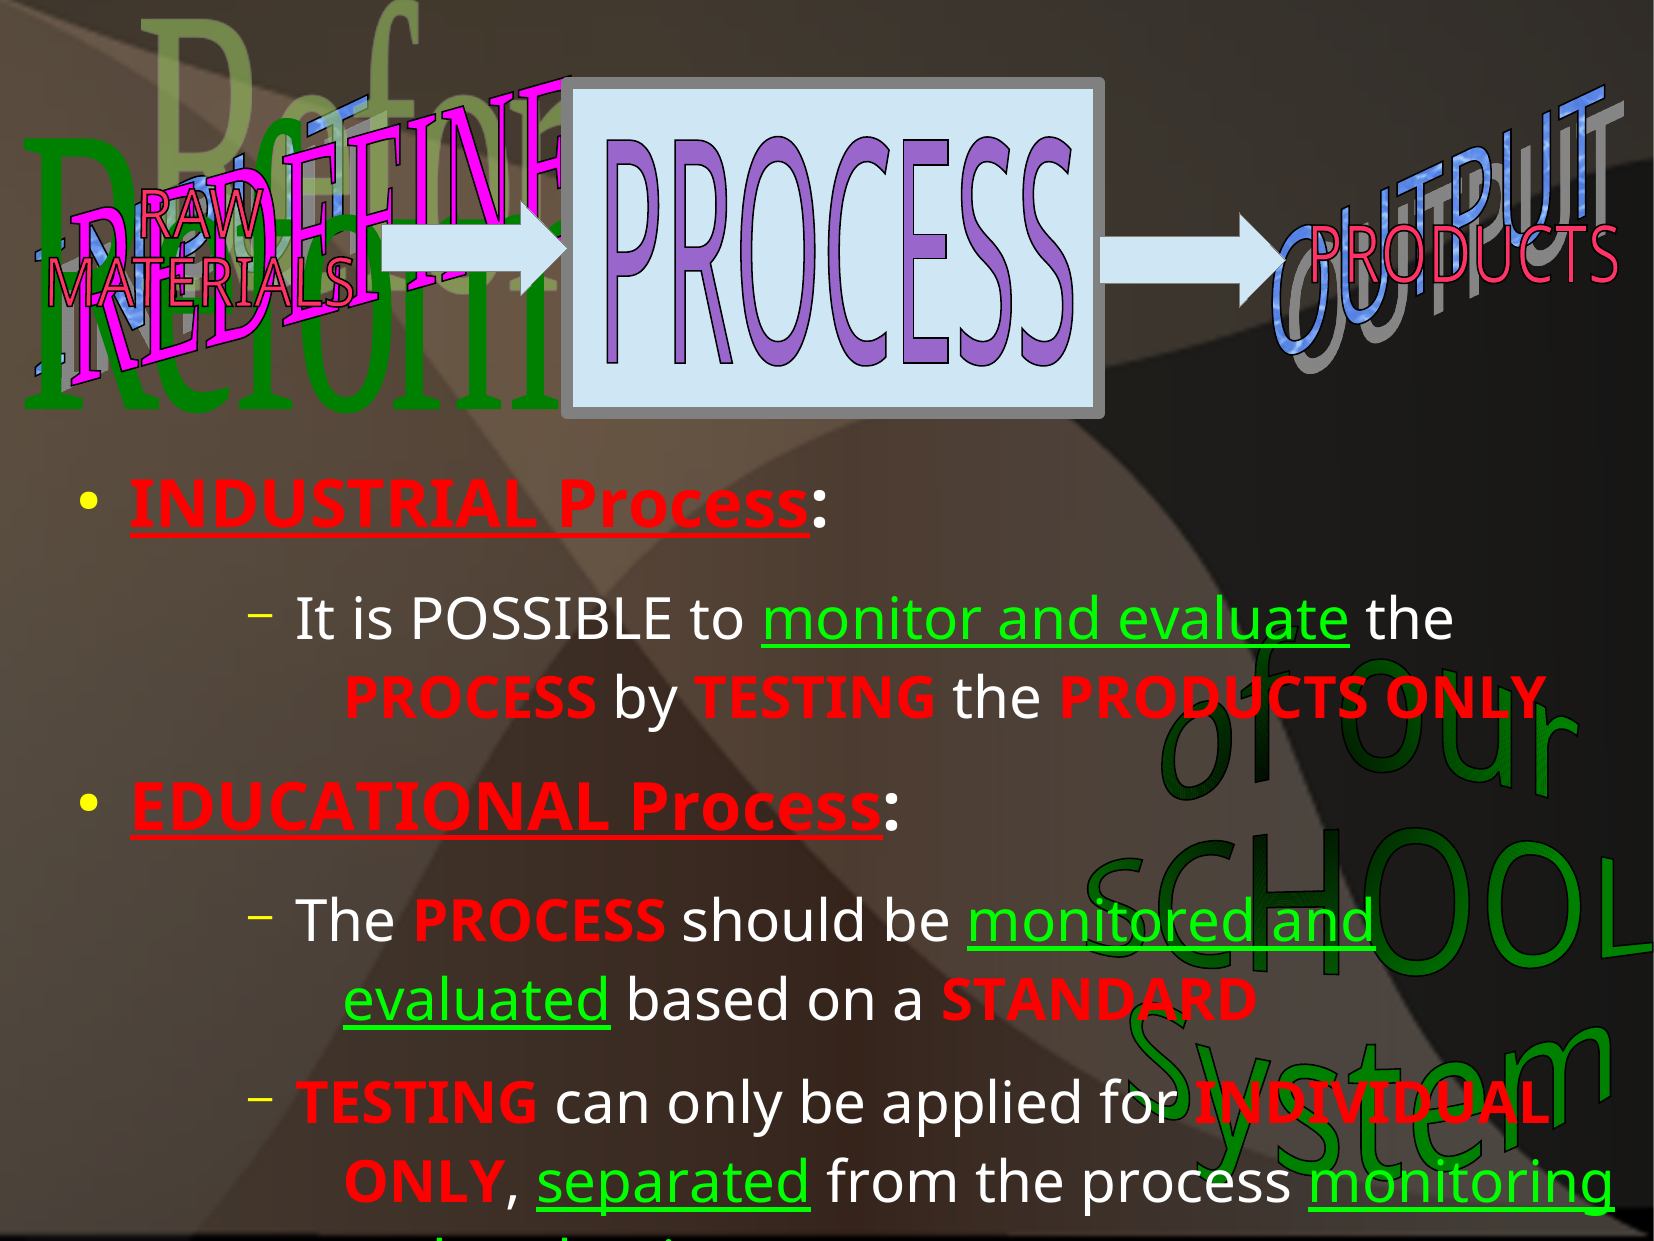

REDEFINE .........
OUTPUT
INPUT
Reform
PROCESS
RAW
MATERIALS
PRODUCTS
# INDUSTRIAL Process:
It is POSSIBLE to monitor and evaluate the PROCESS by TESTING the PRODUCTS ONLY
EDUCATIONAL Process:
The PROCESS should be monitored and evaluated based on a STANDARD
TESTING can only be applied for INDIVIDUAL ONLY, separated from the process monitoring and evaluation system
of our
SCHOOL
System